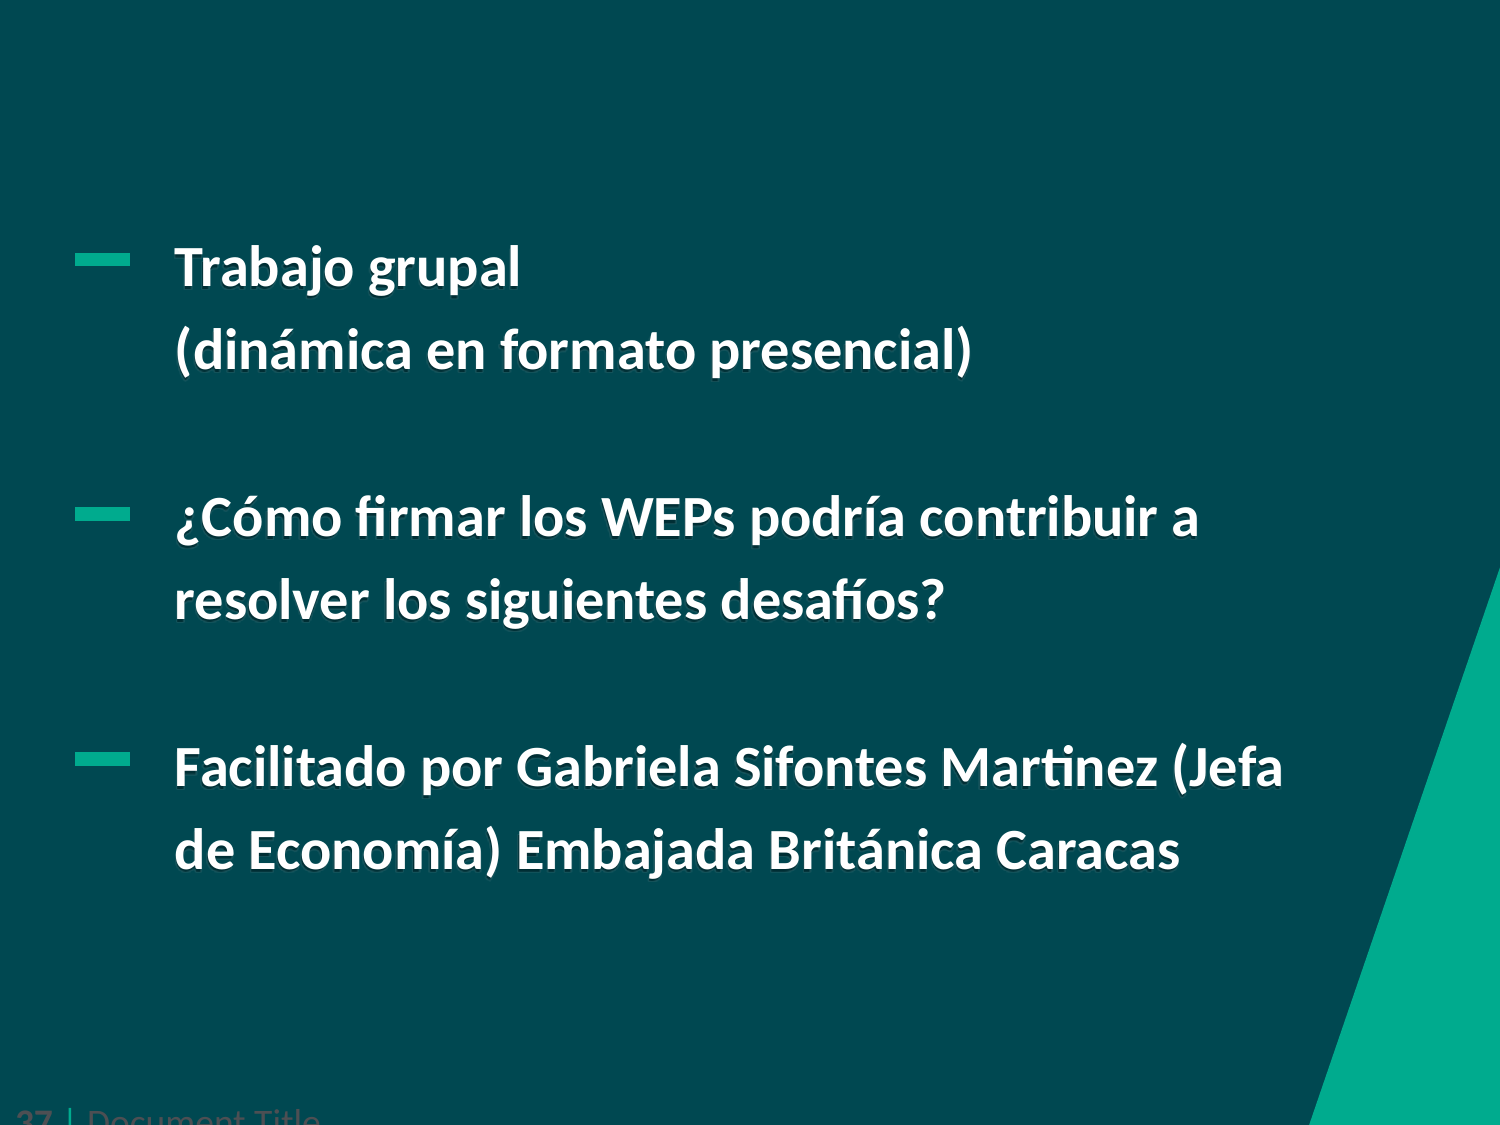

# Trabajo grupal (dinámica en formato presencial) ¿Cómo firmar los WEPs podría contribuir a resolver los siguientes desafíos? Facilitado por Gabriela Sifontes Martinez (Jefa de Economía) Embajada Británica Caracas
 | Document Title